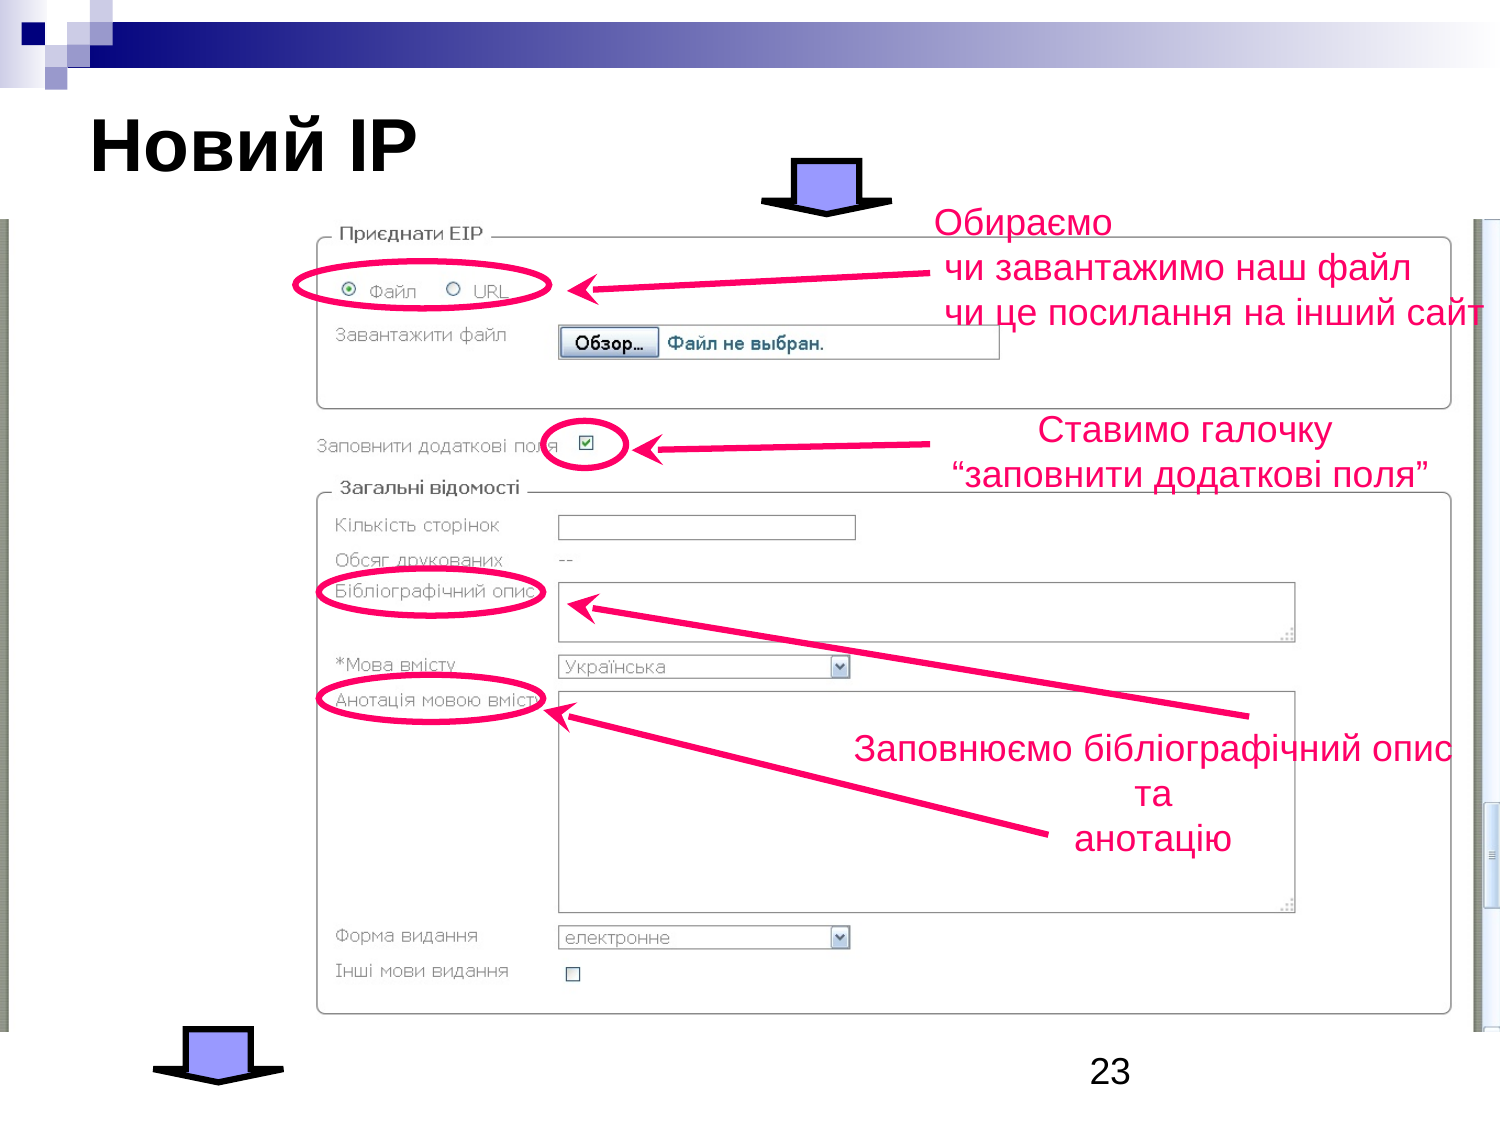

# Новий ІР
Обираємо
 чи завантажимо наш файл
 чи це посилання на інший сайт
Ставимо галочку
 “заповнити додаткові поля”
Заповнюємо бібліографічний опис
та
анотацію
23